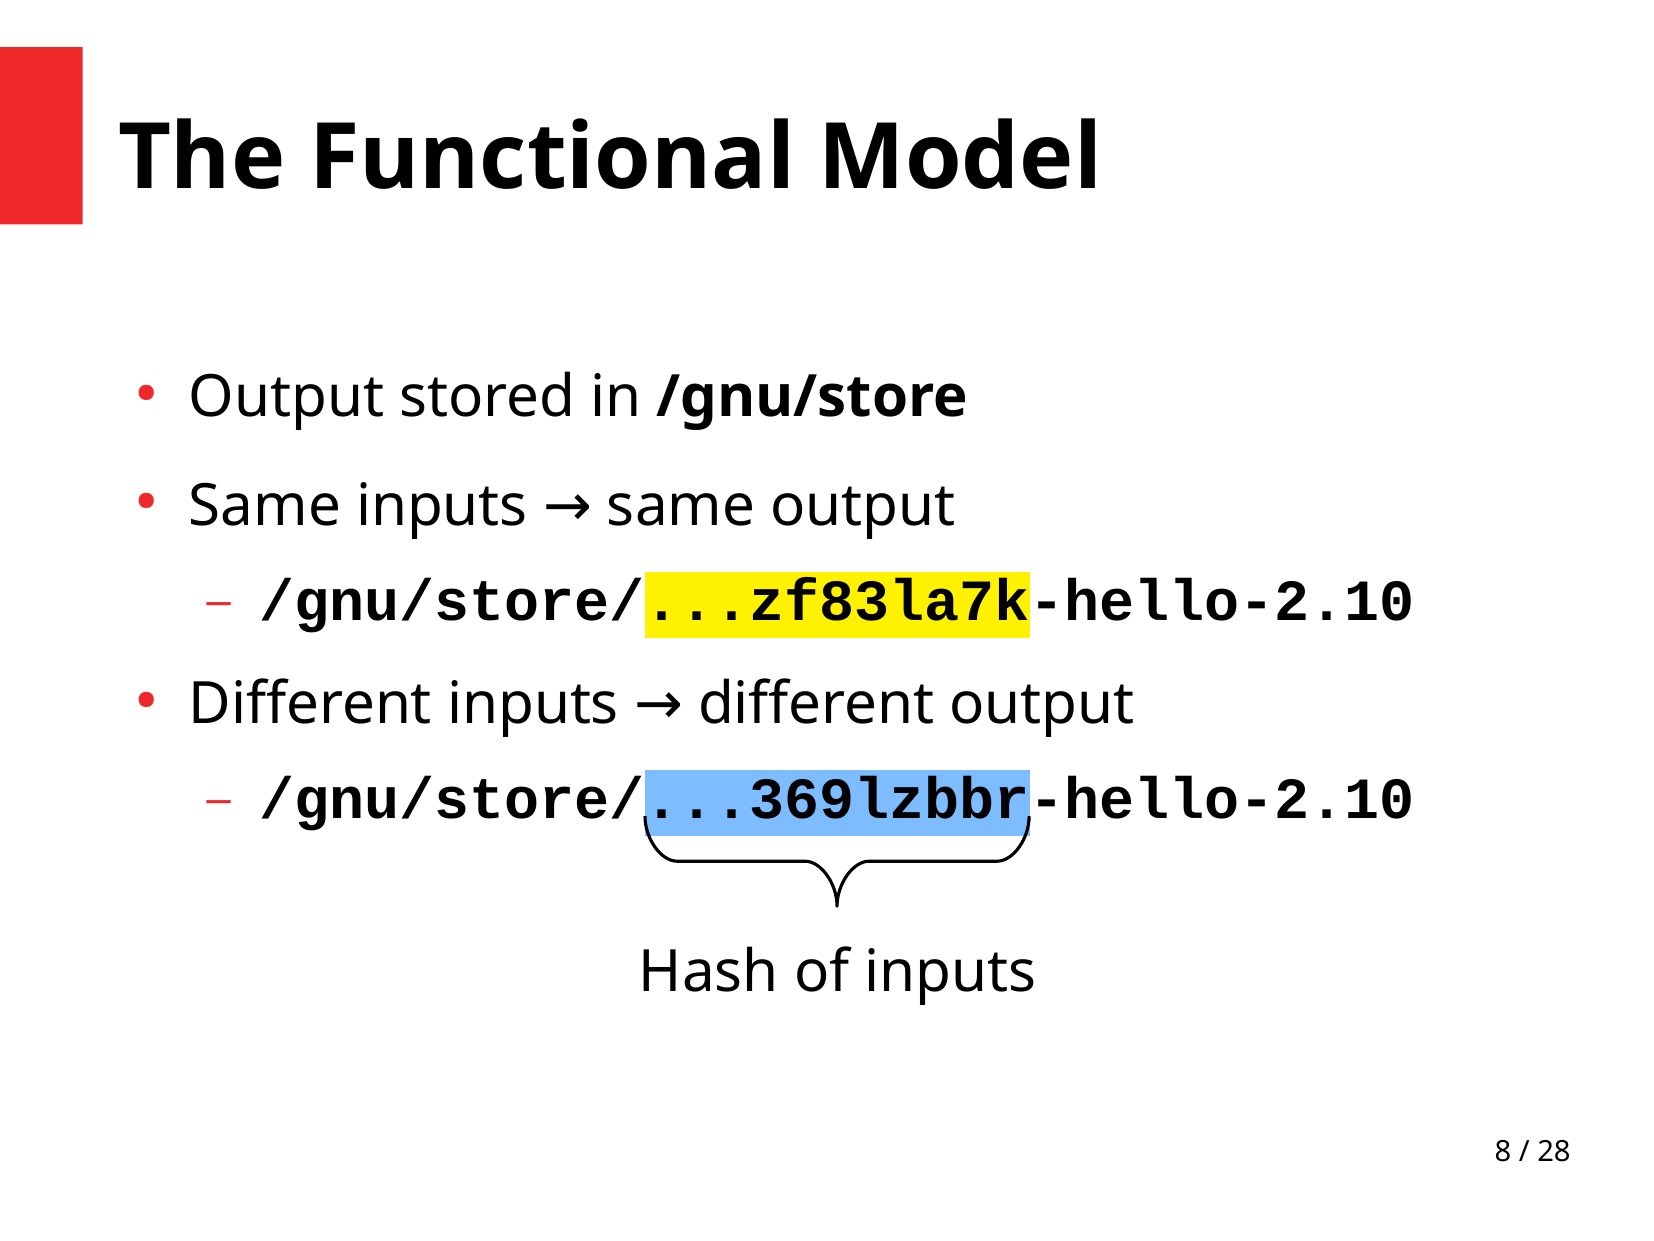

# The Functional Model
Output stored in /gnu/store
Same inputs → same output
/gnu/store/...zf83la7k-hello-2.10
Different inputs → different output
/gnu/store/...369lzbbr-hello-2.10
Hash of inputs
8